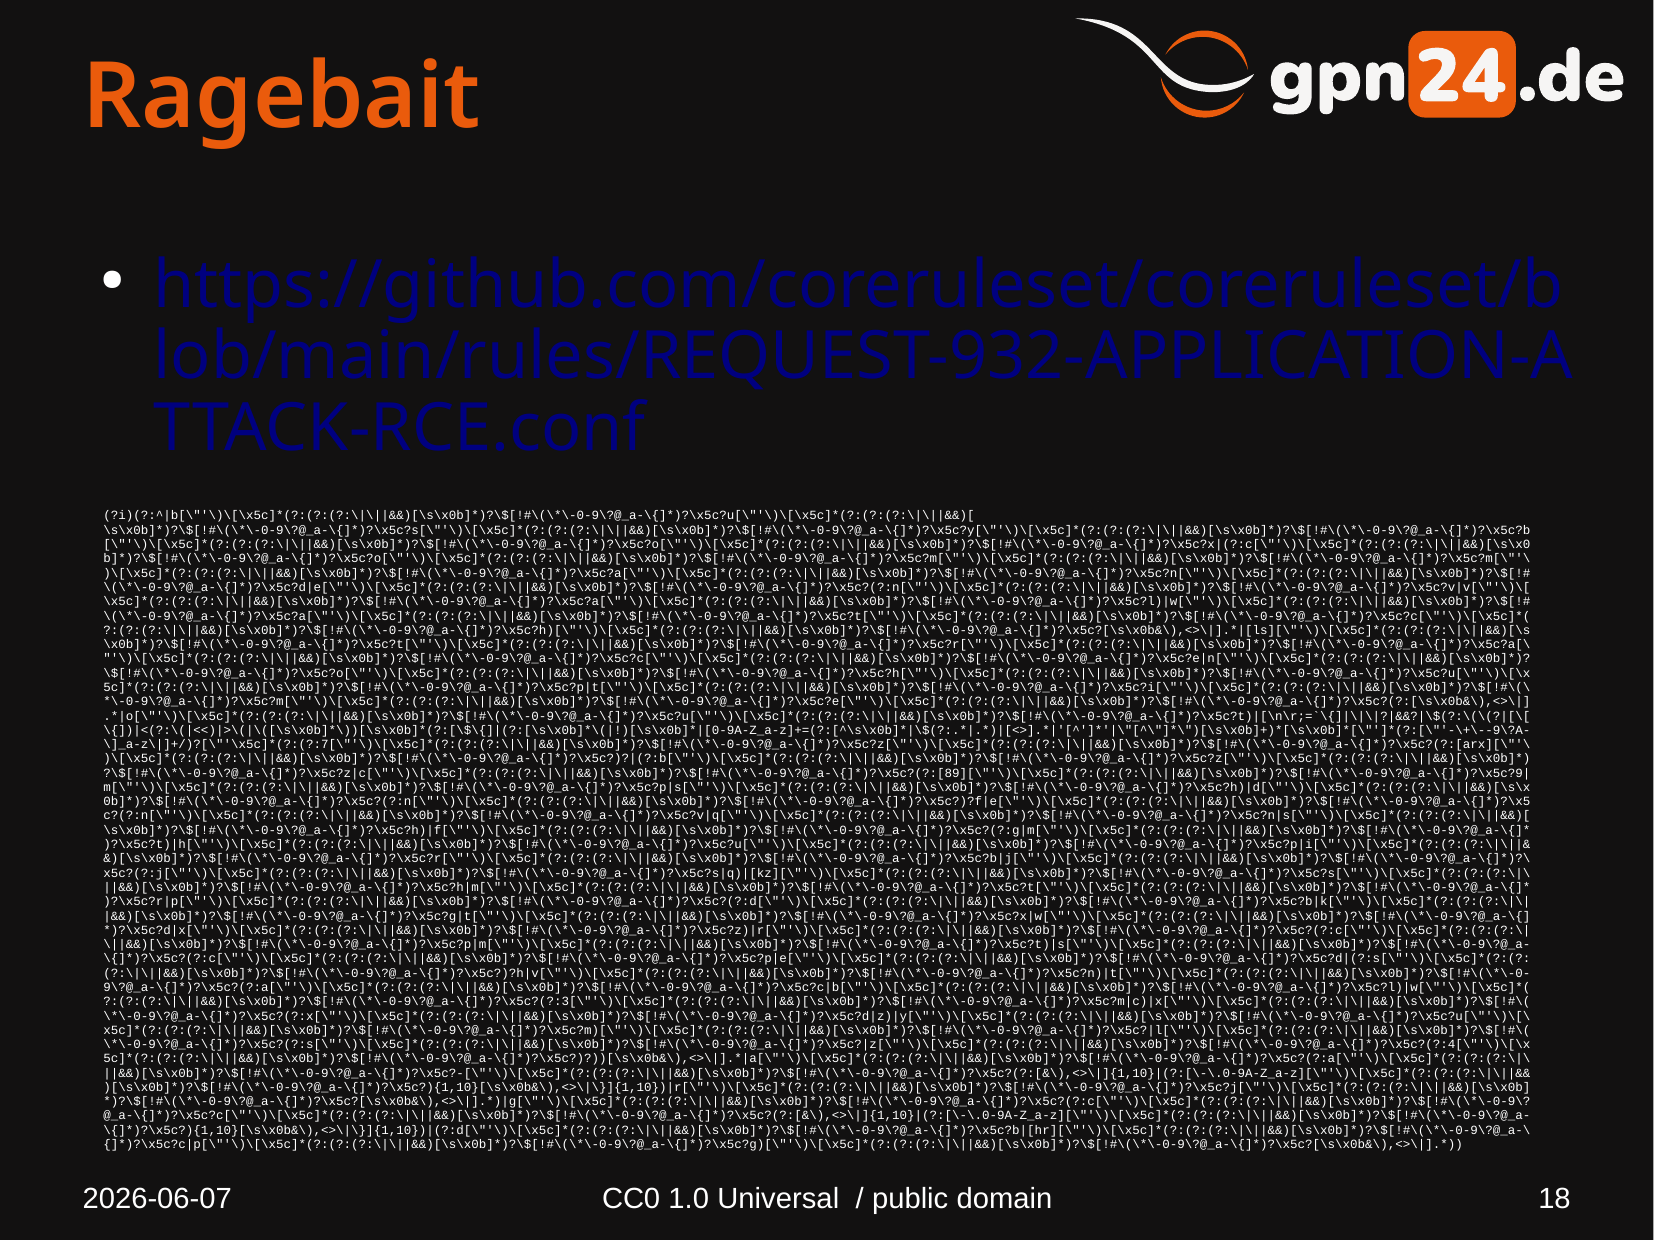

# Ragebait
https://github.com/coreruleset/coreruleset/blob/main/rules/REQUEST-932-APPLICATION-ATTACK-RCE.conf
(?i)(?:^|b[\"'\)\[\x5c]*(?:(?:(?:\|\||&&)[\s\x0b]*)?\$[!#\(\*\-0-9\?@_a-\{]*)?\x5c?u[\"'\)\[\x5c]*(?:(?:(?:\|\||&&)[
\s\x0b]*)?\$[!#\(\*\-0-9\?@_a-\{]*)?\x5c?s[\"'\)\[\x5c]*(?:(?:(?:\|\||&&)[\s\x0b]*)?\$[!#\(\*\-0-9\?@_a-\{]*)?\x5c?y[\"'\)\[\x5c]*(?:(?:(?:\|\||&&)[\s\x0b]*)?\$[!#\(\*\-0-9\?@_a-\{]*)?\x5c?b
[\"'\)\[\x5c]*(?:(?:(?:\|\||&&)[\s\x0b]*)?\$[!#\(\*\-0-9\?@_a-\{]*)?\x5c?o[\"'\)\[\x5c]*(?:(?:(?:\|\||&&)[\s\x0b]*)?\$[!#\(\*\-0-9\?@_a-\{]*)?\x5c?x|(?:c[\"'\)\[\x5c]*(?:(?:(?:\|\||&&)[\s\x0
b]*)?\$[!#\(\*\-0-9\?@_a-\{]*)?\x5c?o[\"'\)\[\x5c]*(?:(?:(?:\|\||&&)[\s\x0b]*)?\$[!#\(\*\-0-9\?@_a-\{]*)?\x5c?m[\"'\)\[\x5c]*(?:(?:(?:\|\||&&)[\s\x0b]*)?\$[!#\(\*\-0-9\?@_a-\{]*)?\x5c?m[\"'\
)\[\x5c]*(?:(?:(?:\|\||&&)[\s\x0b]*)?\$[!#\(\*\-0-9\?@_a-\{]*)?\x5c?a[\"'\)\[\x5c]*(?:(?:(?:\|\||&&)[\s\x0b]*)?\$[!#\(\*\-0-9\?@_a-\{]*)?\x5c?n[\"'\)\[\x5c]*(?:(?:(?:\|\||&&)[\s\x0b]*)?\$[!#
\(\*\-0-9\?@_a-\{]*)?\x5c?d|e[\"'\)\[\x5c]*(?:(?:(?:\|\||&&)[\s\x0b]*)?\$[!#\(\*\-0-9\?@_a-\{]*)?\x5c?(?:n[\"'\)\[\x5c]*(?:(?:(?:\|\||&&)[\s\x0b]*)?\$[!#\(\*\-0-9\?@_a-\{]*)?\x5c?v|v[\"'\)\[
\x5c]*(?:(?:(?:\|\||&&)[\s\x0b]*)?\$[!#\(\*\-0-9\?@_a-\{]*)?\x5c?a[\"'\)\[\x5c]*(?:(?:(?:\|\||&&)[\s\x0b]*)?\$[!#\(\*\-0-9\?@_a-\{]*)?\x5c?l)|w[\"'\)\[\x5c]*(?:(?:(?:\|\||&&)[\s\x0b]*)?\$[!#
\(\*\-0-9\?@_a-\{]*)?\x5c?a[\"'\)\[\x5c]*(?:(?:(?:\|\||&&)[\s\x0b]*)?\$[!#\(\*\-0-9\?@_a-\{]*)?\x5c?t[\"'\)\[\x5c]*(?:(?:(?:\|\||&&)[\s\x0b]*)?\$[!#\(\*\-0-9\?@_a-\{]*)?\x5c?c[\"'\)\[\x5c]*(
?:(?:(?:\|\||&&)[\s\x0b]*)?\$[!#\(\*\-0-9\?@_a-\{]*)?\x5c?h)[\"'\)\[\x5c]*(?:(?:(?:\|\||&&)[\s\x0b]*)?\$[!#\(\*\-0-9\?@_a-\{]*)?\x5c?[\s\x0b&\),<>\|].*|[ls][\"'\)\[\x5c]*(?:(?:(?:\|\||&&)[\s
\x0b]*)?\$[!#\(\*\-0-9\?@_a-\{]*)?\x5c?t[\"'\)\[\x5c]*(?:(?:(?:\|\||&&)[\s\x0b]*)?\$[!#\(\*\-0-9\?@_a-\{]*)?\x5c?r[\"'\)\[\x5c]*(?:(?:(?:\|\||&&)[\s\x0b]*)?\$[!#\(\*\-0-9\?@_a-\{]*)?\x5c?a[\
"'\)\[\x5c]*(?:(?:(?:\|\||&&)[\s\x0b]*)?\$[!#\(\*\-0-9\?@_a-\{]*)?\x5c?c[\"'\)\[\x5c]*(?:(?:(?:\|\||&&)[\s\x0b]*)?\$[!#\(\*\-0-9\?@_a-\{]*)?\x5c?e|n[\"'\)\[\x5c]*(?:(?:(?:\|\||&&)[\s\x0b]*)?
\$[!#\(\*\-0-9\?@_a-\{]*)?\x5c?o[\"'\)\[\x5c]*(?:(?:(?:\|\||&&)[\s\x0b]*)?\$[!#\(\*\-0-9\?@_a-\{]*)?\x5c?h[\"'\)\[\x5c]*(?:(?:(?:\|\||&&)[\s\x0b]*)?\$[!#\(\*\-0-9\?@_a-\{]*)?\x5c?u[\"'\)\[\x
5c]*(?:(?:(?:\|\||&&)[\s\x0b]*)?\$[!#\(\*\-0-9\?@_a-\{]*)?\x5c?p|t[\"'\)\[\x5c]*(?:(?:(?:\|\||&&)[\s\x0b]*)?\$[!#\(\*\-0-9\?@_a-\{]*)?\x5c?i[\"'\)\[\x5c]*(?:(?:(?:\|\||&&)[\s\x0b]*)?\$[!#\(\
*\-0-9\?@_a-\{]*)?\x5c?m[\"'\)\[\x5c]*(?:(?:(?:\|\||&&)[\s\x0b]*)?\$[!#\(\*\-0-9\?@_a-\{]*)?\x5c?e[\"'\)\[\x5c]*(?:(?:(?:\|\||&&)[\s\x0b]*)?\$[!#\(\*\-0-9\?@_a-\{]*)?\x5c?(?:[\s\x0b&\),<>\|]
.*|o[\"'\)\[\x5c]*(?:(?:(?:\|\||&&)[\s\x0b]*)?\$[!#\(\*\-0-9\?@_a-\{]*)?\x5c?u[\"'\)\[\x5c]*(?:(?:(?:\|\||&&)[\s\x0b]*)?\$[!#\(\*\-0-9\?@_a-\{]*)?\x5c?t)|[\n\r;=`\{]|\|\|?|&&?|\$(?:\(\(?|[\[
\{])|<(?:\(|<<)|>\(|\([\s\x0b]*\))[\s\x0b]*(?:[\$\{]|(?:[\s\x0b]*\(|!)[\s\x0b]*|[0-9A-Z_a-z]+=(?:[^\s\x0b]*|\$(?:.*|.*)|[<>].*|'[^']*'|\"[^\"]*\")[\s\x0b]+)*[\s\x0b]*[\"']*(?:[\"'-\+\--9\?A-
\]_a-z\|]+/)?[\"'\x5c]*(?:(?:7[\"'\)\[\x5c]*(?:(?:(?:\|\||&&)[\s\x0b]*)?\$[!#\(\*\-0-9\?@_a-\{]*)?\x5c?z[\"'\)\[\x5c]*(?:(?:(?:\|\||&&)[\s\x0b]*)?\$[!#\(\*\-0-9\?@_a-\{]*)?\x5c?(?:[arx][\"'\
)\[\x5c]*(?:(?:(?:\|\||&&)[\s\x0b]*)?\$[!#\(\*\-0-9\?@_a-\{]*)?\x5c?)?|(?:b[\"'\)\[\x5c]*(?:(?:(?:\|\||&&)[\s\x0b]*)?\$[!#\(\*\-0-9\?@_a-\{]*)?\x5c?z[\"'\)\[\x5c]*(?:(?:(?:\|\||&&)[\s\x0b]*)
?\$[!#\(\*\-0-9\?@_a-\{]*)?\x5c?z|c[\"'\)\[\x5c]*(?:(?:(?:\|\||&&)[\s\x0b]*)?\$[!#\(\*\-0-9\?@_a-\{]*)?\x5c?(?:[89][\"'\)\[\x5c]*(?:(?:(?:\|\||&&)[\s\x0b]*)?\$[!#\(\*\-0-9\?@_a-\{]*)?\x5c?9|
m[\"'\)\[\x5c]*(?:(?:(?:\|\||&&)[\s\x0b]*)?\$[!#\(\*\-0-9\?@_a-\{]*)?\x5c?p|s[\"'\)\[\x5c]*(?:(?:(?:\|\||&&)[\s\x0b]*)?\$[!#\(\*\-0-9\?@_a-\{]*)?\x5c?h)|d[\"'\)\[\x5c]*(?:(?:(?:\|\||&&)[\s\x
0b]*)?\$[!#\(\*\-0-9\?@_a-\{]*)?\x5c?(?:n[\"'\)\[\x5c]*(?:(?:(?:\|\||&&)[\s\x0b]*)?\$[!#\(\*\-0-9\?@_a-\{]*)?\x5c?)?f|e[\"'\)\[\x5c]*(?:(?:(?:\|\||&&)[\s\x0b]*)?\$[!#\(\*\-0-9\?@_a-\{]*)?\x5
c?(?:n[\"'\)\[\x5c]*(?:(?:(?:\|\||&&)[\s\x0b]*)?\$[!#\(\*\-0-9\?@_a-\{]*)?\x5c?v|q[\"'\)\[\x5c]*(?:(?:(?:\|\||&&)[\s\x0b]*)?\$[!#\(\*\-0-9\?@_a-\{]*)?\x5c?n|s[\"'\)\[\x5c]*(?:(?:(?:\|\||&&)[
\s\x0b]*)?\$[!#\(\*\-0-9\?@_a-\{]*)?\x5c?h)|f[\"'\)\[\x5c]*(?:(?:(?:\|\||&&)[\s\x0b]*)?\$[!#\(\*\-0-9\?@_a-\{]*)?\x5c?(?:g|m[\"'\)\[\x5c]*(?:(?:(?:\|\||&&)[\s\x0b]*)?\$[!#\(\*\-0-9\?@_a-\{]*
)?\x5c?t)|h[\"'\)\[\x5c]*(?:(?:(?:\|\||&&)[\s\x0b]*)?\$[!#\(\*\-0-9\?@_a-\{]*)?\x5c?u[\"'\)\[\x5c]*(?:(?:(?:\|\||&&)[\s\x0b]*)?\$[!#\(\*\-0-9\?@_a-\{]*)?\x5c?p|i[\"'\)\[\x5c]*(?:(?:(?:\|\||&
&)[\s\x0b]*)?\$[!#\(\*\-0-9\?@_a-\{]*)?\x5c?r[\"'\)\[\x5c]*(?:(?:(?:\|\||&&)[\s\x0b]*)?\$[!#\(\*\-0-9\?@_a-\{]*)?\x5c?b|j[\"'\)\[\x5c]*(?:(?:(?:\|\||&&)[\s\x0b]*)?\$[!#\(\*\-0-9\?@_a-\{]*)?\
x5c?(?:j[\"'\)\[\x5c]*(?:(?:(?:\|\||&&)[\s\x0b]*)?\$[!#\(\*\-0-9\?@_a-\{]*)?\x5c?s|q)|[kz][\"'\)\[\x5c]*(?:(?:(?:\|\||&&)[\s\x0b]*)?\$[!#\(\*\-0-9\?@_a-\{]*)?\x5c?s[\"'\)\[\x5c]*(?:(?:(?:\|\
||&&)[\s\x0b]*)?\$[!#\(\*\-0-9\?@_a-\{]*)?\x5c?h|m[\"'\)\[\x5c]*(?:(?:(?:\|\||&&)[\s\x0b]*)?\$[!#\(\*\-0-9\?@_a-\{]*)?\x5c?t[\"'\)\[\x5c]*(?:(?:(?:\|\||&&)[\s\x0b]*)?\$[!#\(\*\-0-9\?@_a-\{]*
)?\x5c?r|p[\"'\)\[\x5c]*(?:(?:(?:\|\||&&)[\s\x0b]*)?\$[!#\(\*\-0-9\?@_a-\{]*)?\x5c?(?:d[\"'\)\[\x5c]*(?:(?:(?:\|\||&&)[\s\x0b]*)?\$[!#\(\*\-0-9\?@_a-\{]*)?\x5c?b|k[\"'\)\[\x5c]*(?:(?:(?:\|\|
|&&)[\s\x0b]*)?\$[!#\(\*\-0-9\?@_a-\{]*)?\x5c?g|t[\"'\)\[\x5c]*(?:(?:(?:\|\||&&)[\s\x0b]*)?\$[!#\(\*\-0-9\?@_a-\{]*)?\x5c?x|w[\"'\)\[\x5c]*(?:(?:(?:\|\||&&)[\s\x0b]*)?\$[!#\(\*\-0-9\?@_a-\{]
*)?\x5c?d|x[\"'\)\[\x5c]*(?:(?:(?:\|\||&&)[\s\x0b]*)?\$[!#\(\*\-0-9\?@_a-\{]*)?\x5c?z)|r[\"'\)\[\x5c]*(?:(?:(?:\|\||&&)[\s\x0b]*)?\$[!#\(\*\-0-9\?@_a-\{]*)?\x5c?(?:c[\"'\)\[\x5c]*(?:(?:(?:\|
\||&&)[\s\x0b]*)?\$[!#\(\*\-0-9\?@_a-\{]*)?\x5c?p|m[\"'\)\[\x5c]*(?:(?:(?:\|\||&&)[\s\x0b]*)?\$[!#\(\*\-0-9\?@_a-\{]*)?\x5c?t)|s[\"'\)\[\x5c]*(?:(?:(?:\|\||&&)[\s\x0b]*)?\$[!#\(\*\-0-9\?@_a-
\{]*)?\x5c?(?:c[\"'\)\[\x5c]*(?:(?:(?:\|\||&&)[\s\x0b]*)?\$[!#\(\*\-0-9\?@_a-\{]*)?\x5c?p|e[\"'\)\[\x5c]*(?:(?:(?:\|\||&&)[\s\x0b]*)?\$[!#\(\*\-0-9\?@_a-\{]*)?\x5c?d|(?:s[\"'\)\[\x5c]*(?:(?:
(?:\|\||&&)[\s\x0b]*)?\$[!#\(\*\-0-9\?@_a-\{]*)?\x5c?)?h|v[\"'\)\[\x5c]*(?:(?:(?:\|\||&&)[\s\x0b]*)?\$[!#\(\*\-0-9\?@_a-\{]*)?\x5c?n)|t[\"'\)\[\x5c]*(?:(?:(?:\|\||&&)[\s\x0b]*)?\$[!#\(\*\-0-
9\?@_a-\{]*)?\x5c?(?:a[\"'\)\[\x5c]*(?:(?:(?:\|\||&&)[\s\x0b]*)?\$[!#\(\*\-0-9\?@_a-\{]*)?\x5c?c|b[\"'\)\[\x5c]*(?:(?:(?:\|\||&&)[\s\x0b]*)?\$[!#\(\*\-0-9\?@_a-\{]*)?\x5c?l)|w[\"'\)\[\x5c]*(
?:(?:(?:\|\||&&)[\s\x0b]*)?\$[!#\(\*\-0-9\?@_a-\{]*)?\x5c?(?:3[\"'\)\[\x5c]*(?:(?:(?:\|\||&&)[\s\x0b]*)?\$[!#\(\*\-0-9\?@_a-\{]*)?\x5c?m|c)|x[\"'\)\[\x5c]*(?:(?:(?:\|\||&&)[\s\x0b]*)?\$[!#\(
\*\-0-9\?@_a-\{]*)?\x5c?(?:x[\"'\)\[\x5c]*(?:(?:(?:\|\||&&)[\s\x0b]*)?\$[!#\(\*\-0-9\?@_a-\{]*)?\x5c?d|z)|y[\"'\)\[\x5c]*(?:(?:(?:\|\||&&)[\s\x0b]*)?\$[!#\(\*\-0-9\?@_a-\{]*)?\x5c?u[\"'\)\[\
x5c]*(?:(?:(?:\|\||&&)[\s\x0b]*)?\$[!#\(\*\-0-9\?@_a-\{]*)?\x5c?m)[\"'\)\[\x5c]*(?:(?:(?:\|\||&&)[\s\x0b]*)?\$[!#\(\*\-0-9\?@_a-\{]*)?\x5c?|l[\"'\)\[\x5c]*(?:(?:(?:\|\||&&)[\s\x0b]*)?\$[!#\(
\*\-0-9\?@_a-\{]*)?\x5c?(?:s[\"'\)\[\x5c]*(?:(?:(?:\|\||&&)[\s\x0b]*)?\$[!#\(\*\-0-9\?@_a-\{]*)?\x5c?|z[\"'\)\[\x5c]*(?:(?:(?:\|\||&&)[\s\x0b]*)?\$[!#\(\*\-0-9\?@_a-\{]*)?\x5c?(?:4[\"'\)\[\x
5c]*(?:(?:(?:\|\||&&)[\s\x0b]*)?\$[!#\(\*\-0-9\?@_a-\{]*)?\x5c?)?))[\s\x0b&\),<>\|].*|a[\"'\)\[\x5c]*(?:(?:(?:\|\||&&)[\s\x0b]*)?\$[!#\(\*\-0-9\?@_a-\{]*)?\x5c?(?:a[\"'\)\[\x5c]*(?:(?:(?:\|\
||&&)[\s\x0b]*)?\$[!#\(\*\-0-9\?@_a-\{]*)?\x5c?-[\"'\)\[\x5c]*(?:(?:(?:\|\||&&)[\s\x0b]*)?\$[!#\(\*\-0-9\?@_a-\{]*)?\x5c?(?:[&\),<>\|]{1,10}|(?:[\-\.0-9A-Z_a-z][\"'\)\[\x5c]*(?:(?:(?:\|\||&&
)[\s\x0b]*)?\$[!#\(\*\-0-9\?@_a-\{]*)?\x5c?){1,10}[\s\x0b&\),<>\|\}]{1,10})|r[\"'\)\[\x5c]*(?:(?:(?:\|\||&&)[\s\x0b]*)?\$[!#\(\*\-0-9\?@_a-\{]*)?\x5c?j[\"'\)\[\x5c]*(?:(?:(?:\|\||&&)[\s\x0b]
*)?\$[!#\(\*\-0-9\?@_a-\{]*)?\x5c?[\s\x0b&\),<>\|].*)|g[\"'\)\[\x5c]*(?:(?:(?:\|\||&&)[\s\x0b]*)?\$[!#\(\*\-0-9\?@_a-\{]*)?\x5c?(?:c[\"'\)\[\x5c]*(?:(?:(?:\|\||&&)[\s\x0b]*)?\$[!#\(\*\-0-9\?
@_a-\{]*)?\x5c?c[\"'\)\[\x5c]*(?:(?:(?:\|\||&&)[\s\x0b]*)?\$[!#\(\*\-0-9\?@_a-\{]*)?\x5c?(?:[&\),<>\|]{1,10}|(?:[\-\.0-9A-Z_a-z][\"'\)\[\x5c]*(?:(?:(?:\|\||&&)[\s\x0b]*)?\$[!#\(\*\-0-9\?@_a-
\{]*)?\x5c?){1,10}[\s\x0b&\),<>\|\}]{1,10})|(?:d[\"'\)\[\x5c]*(?:(?:(?:\|\||&&)[\s\x0b]*)?\$[!#\(\*\-0-9\?@_a-\{]*)?\x5c?b|[hr][\"'\)\[\x5c]*(?:(?:(?:\|\||&&)[\s\x0b]*)?\$[!#\(\*\-0-9\?@_a-\
{]*)?\x5c?c|p[\"'\)\[\x5c]*(?:(?:(?:\|\||&&)[\s\x0b]*)?\$[!#\(\*\-0-9\?@_a-\{]*)?\x5c?g)[\"'\)\[\x5c]*(?:(?:(?:\|\||&&)[\s\x0b]*)?\$[!#\(\*\-0-9\?@_a-\{]*)?\x5c?[\s\x0b&\),<>\|].*))
2026-06-07
CC0 1.0 Universal / public domain
18